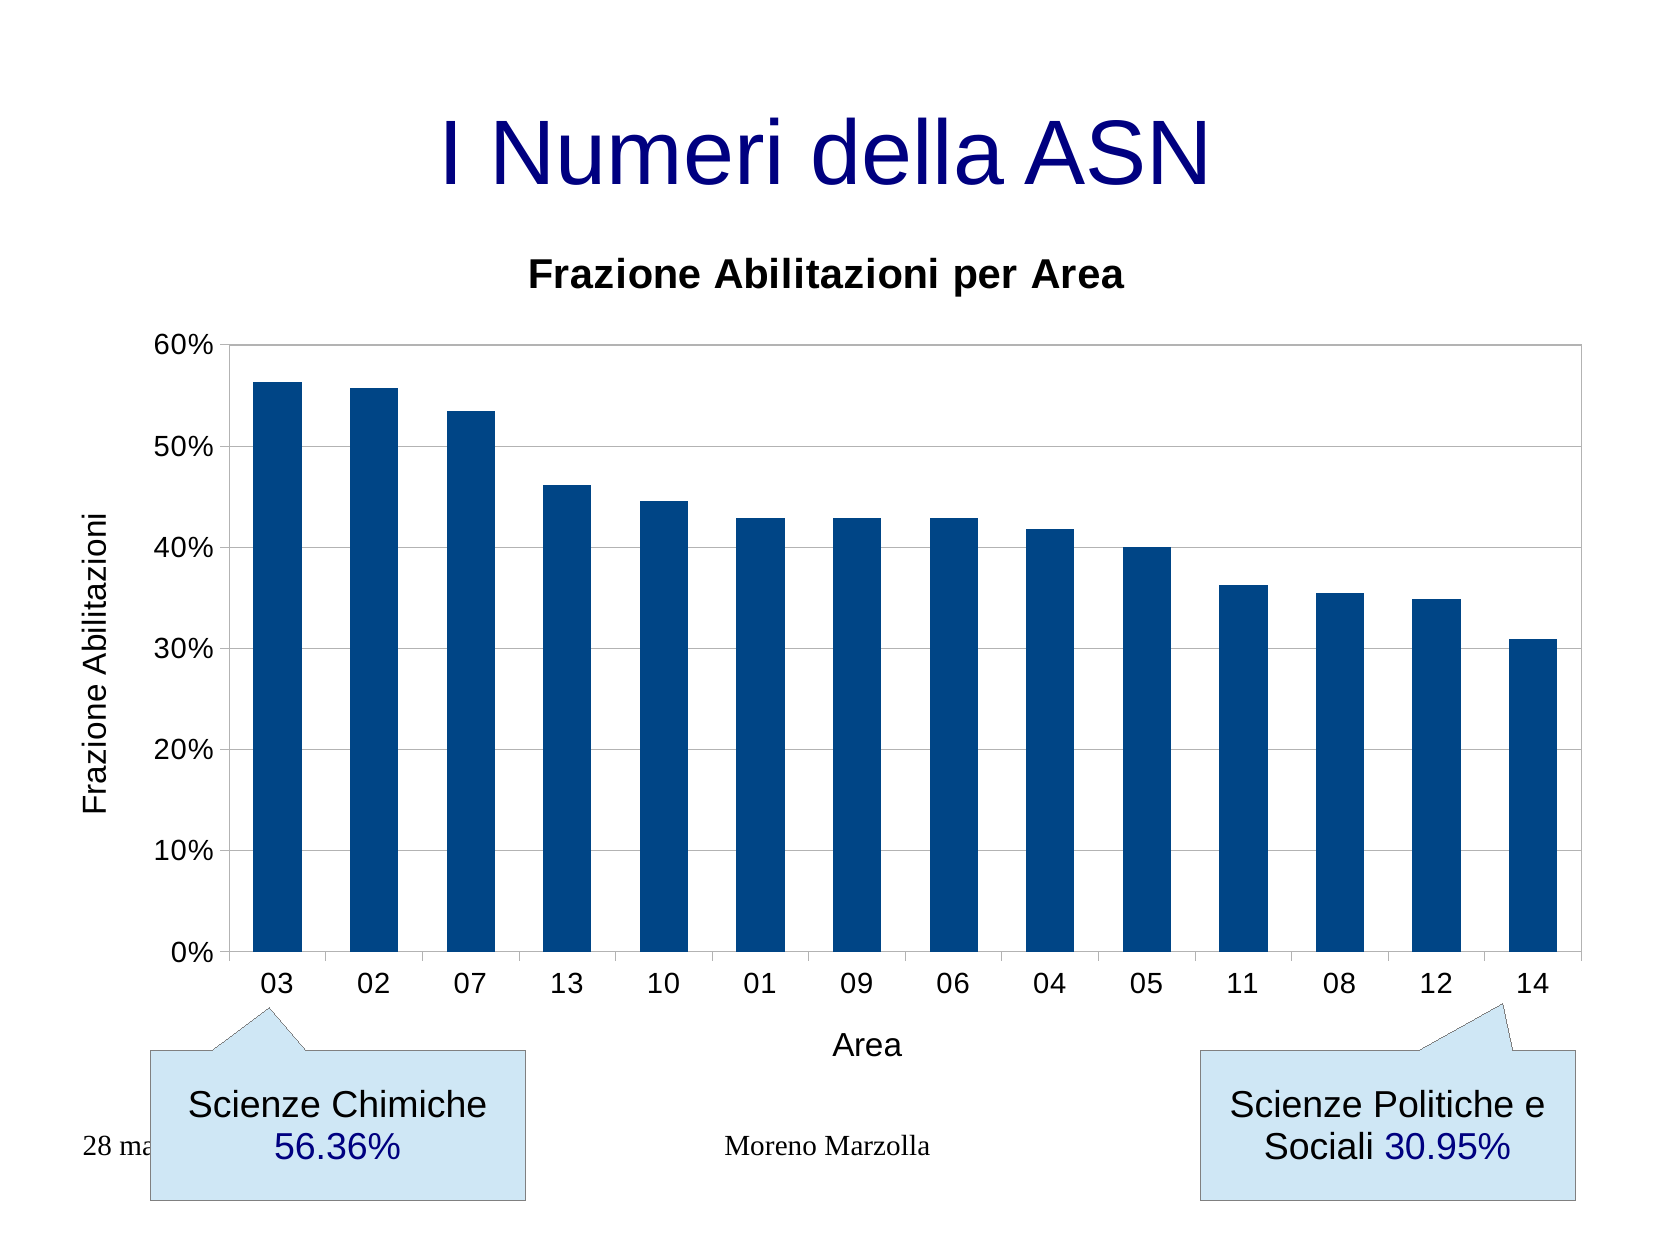

# I Numeri della ASN
### Chart: Frazione Abilitazioni per Area
| Category | Column J |
|---|---|
| 03 | 0.563566552901024 |
| 02 | 0.557182067703568 |
| 07 | 0.535117056856187 |
| 13 | 0.461158046569132 |
| 10 | 0.445181030086691 |
| 01 | 0.429373996789727 |
| 09 | 0.429327453142227 |
| 06 | 0.429219086478522 |
| 04 | 0.417546709991877 |
| 05 | 0.400267737617135 |
| 11 | 0.362328651210019 |
| 08 | 0.354820783550986 |
| 12 | 0.348370102074416 |
| 14 | 0.309534992954439 |Scienze Chimiche 56.36%
Scienze Politiche e Sociali 30.95%
28 maggio 2014
Moreno Marzolla
6